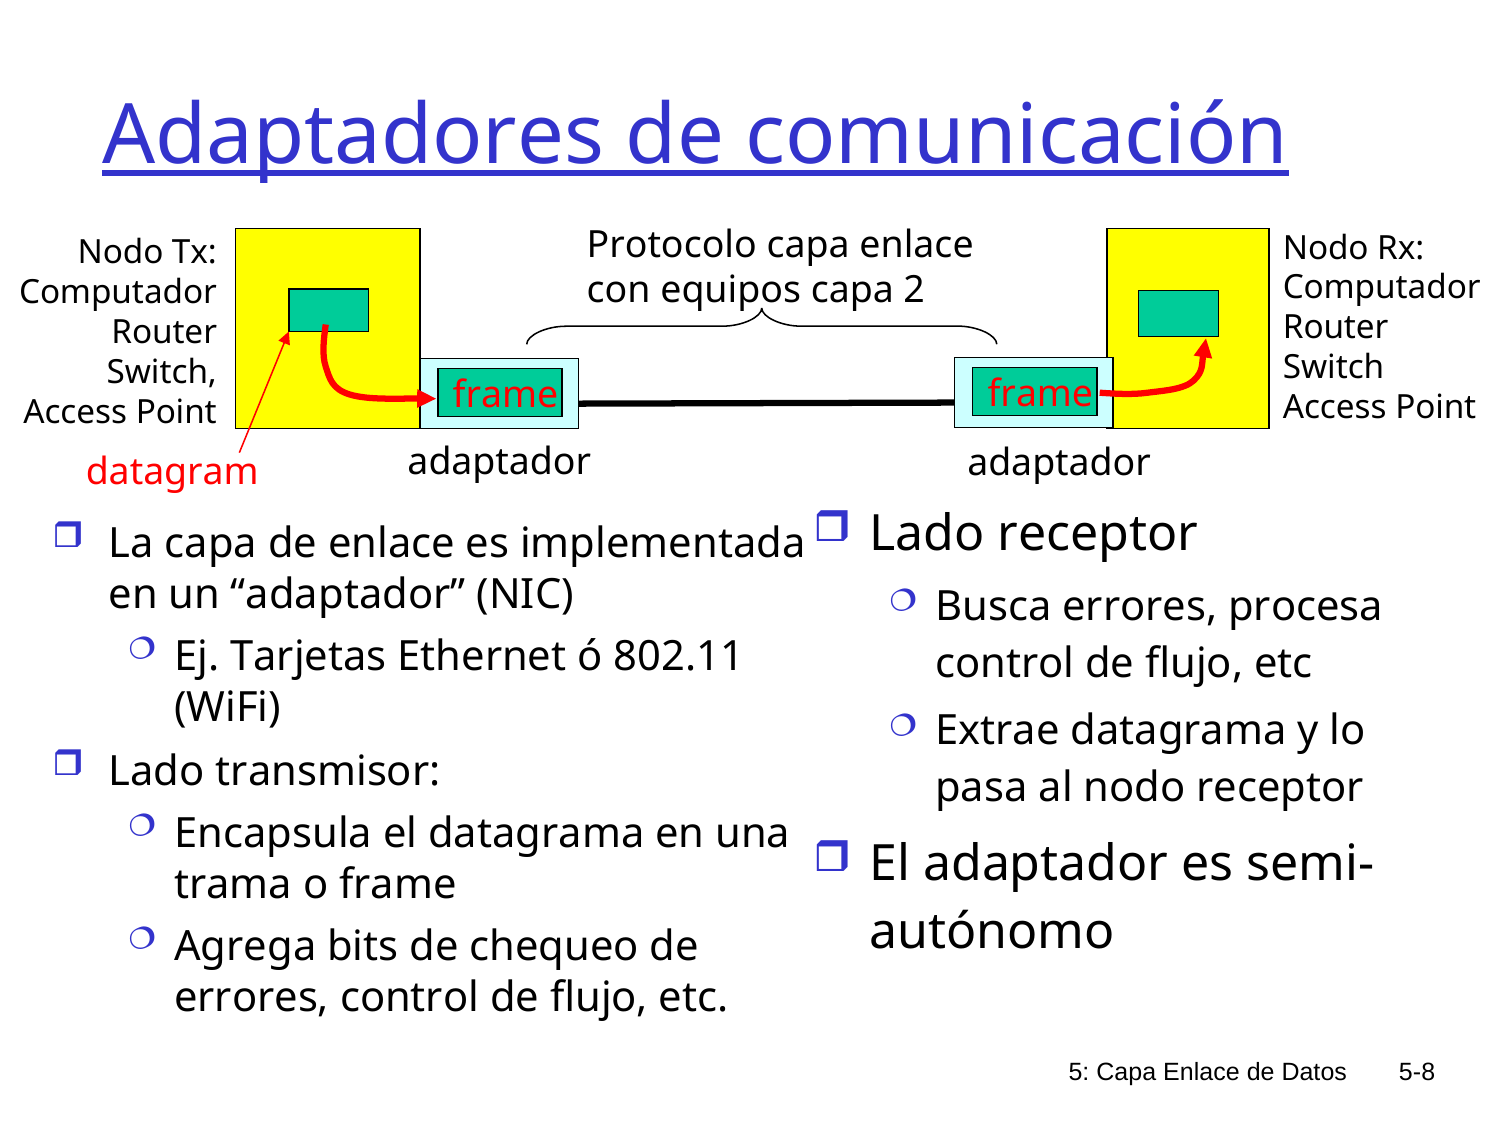

# Adaptadores de comunicación
Protocolo capa enlace
con equipos capa 2
Nodo Rx:
Computador
Router
Switch
Access Point
Nodo Tx:
Computador
Router
Switch,
Access Point
frame
frame
adaptador
adaptador
datagram
Lado receptor
Busca errores, procesa control de flujo, etc
Extrae datagrama y lo pasa al nodo receptor
El adaptador es semi-autónomo
La capa de enlace es implementada en un “adaptador” (NIC)
Ej. Tarjetas Ethernet ó 802.11 (WiFi)
Lado transmisor:
Encapsula el datagrama en una trama o frame
Agrega bits de chequeo de errores, control de flujo, etc.
8